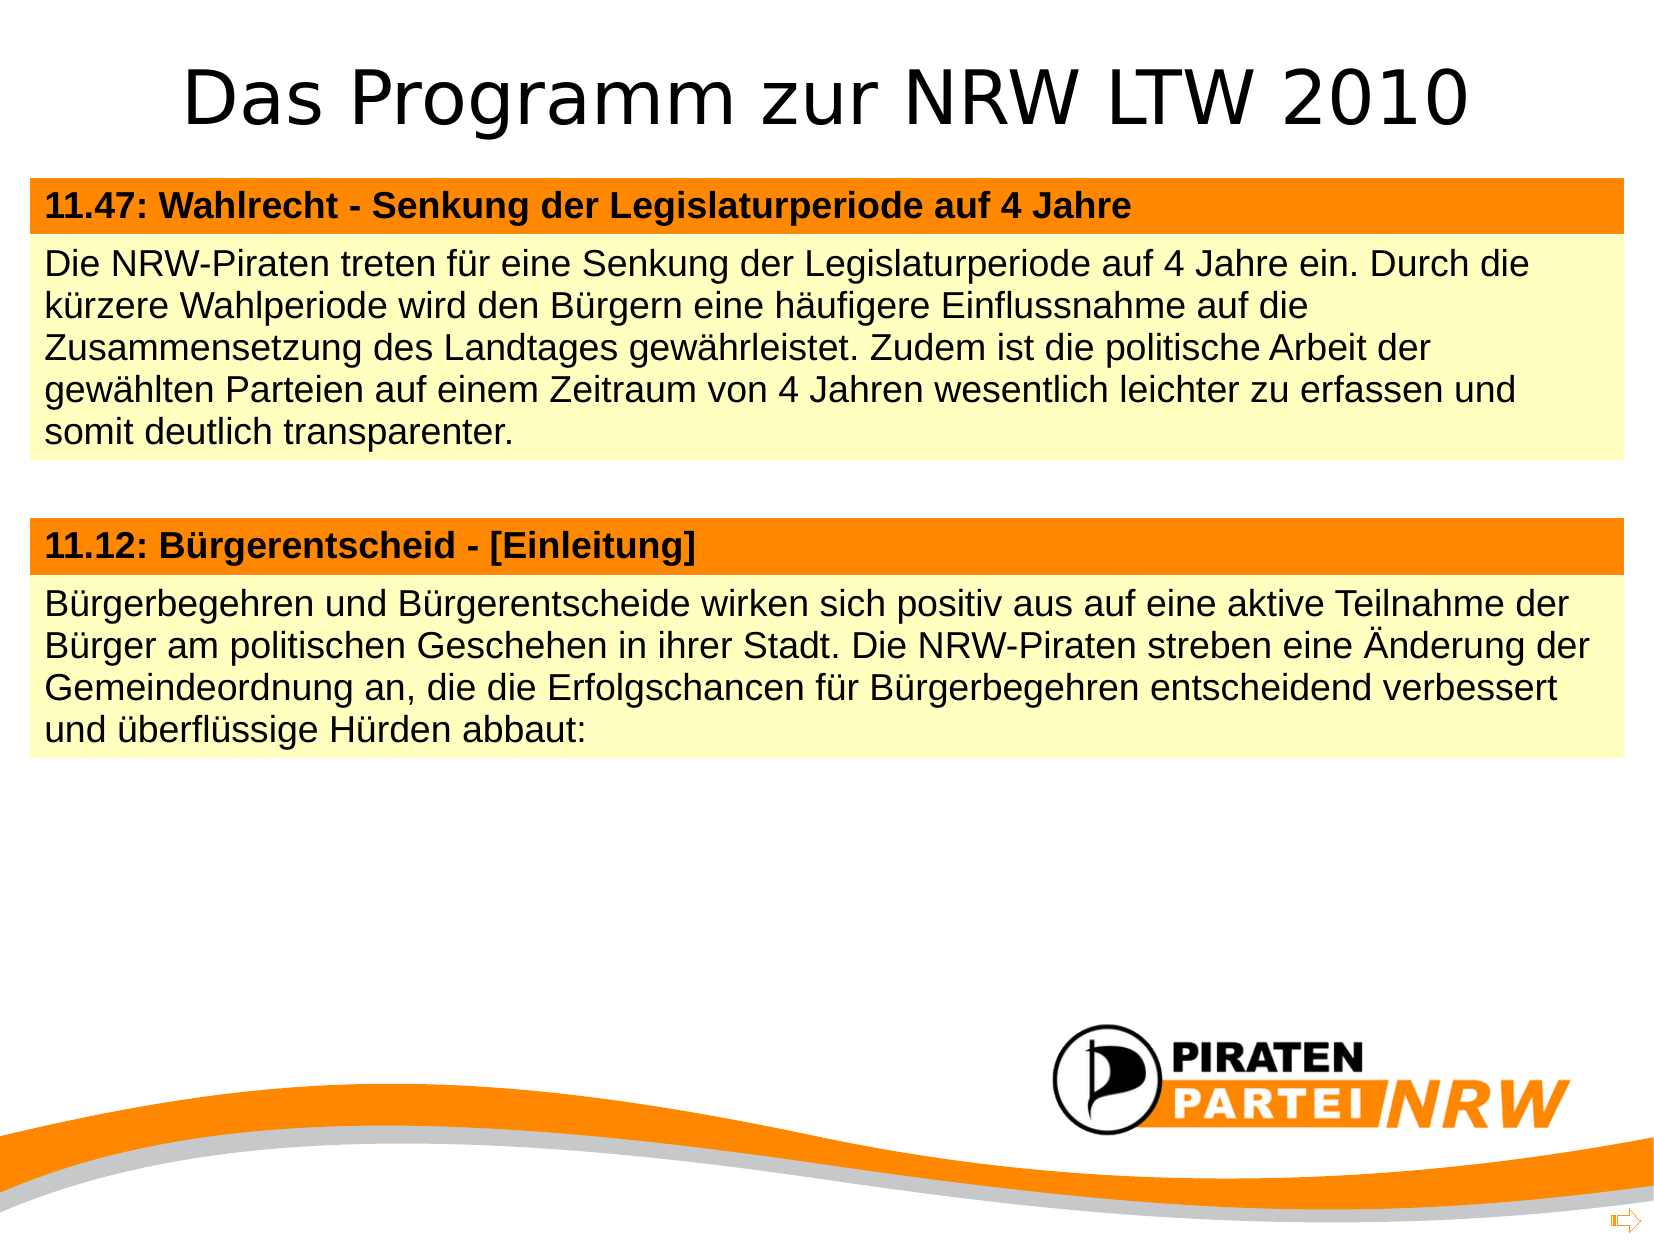

# Das Programm zur NRW LTW 2010
| 11.47: Wahlrecht - Senkung der Legislaturperiode auf 4 Jahre |
| --- |
| Die NRW-Piraten treten für eine Senkung der Legislaturperiode auf 4 Jahre ein. Durch die kürzere Wahlperiode wird den Bürgern eine häufigere Einflussnahme auf die Zusammensetzung des Landtages gewährleistet. Zudem ist die politische Arbeit der gewählten Parteien auf einem Zeitraum von 4 Jahren wesentlich leichter zu erfassen und somit deutlich transparenter. |
| |
| 11.12: Bürgerentscheid - [Einleitung] |
| Bürgerbegehren und Bürgerentscheide wirken sich positiv aus auf eine aktive Teilnahme der Bürger am politischen Geschehen in ihrer Stadt. Die NRW-Piraten streben eine Änderung der Gemeindeordnung an, die die Erfolgschancen für Bürgerbegehren entscheidend verbessert und überflüssige Hürden abbaut: |